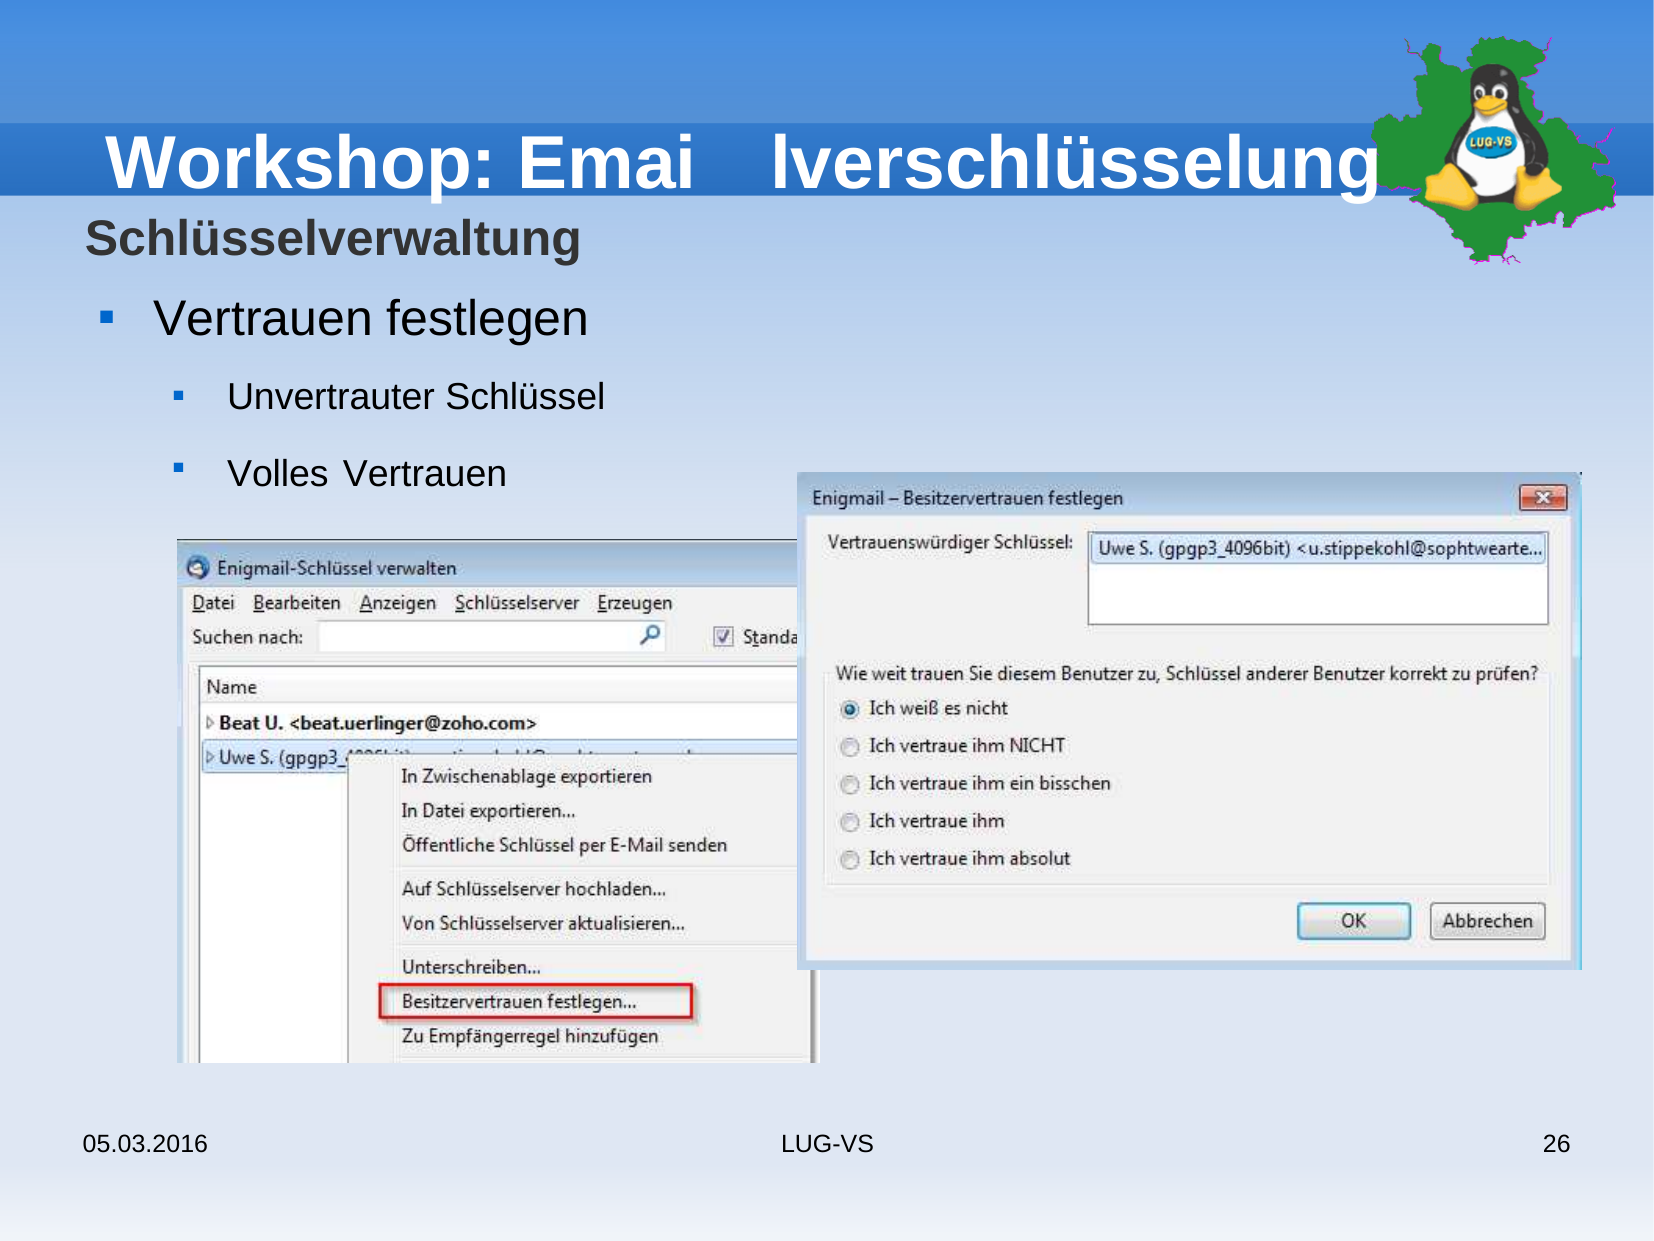

Workshop: Emai	lverschlüsselung
Schlüsselverwaltung
# Vertrauen festlegen
Unvertrauter Schlüssel
Volles Vertrauen
05.03.2016
LUG-VS
26